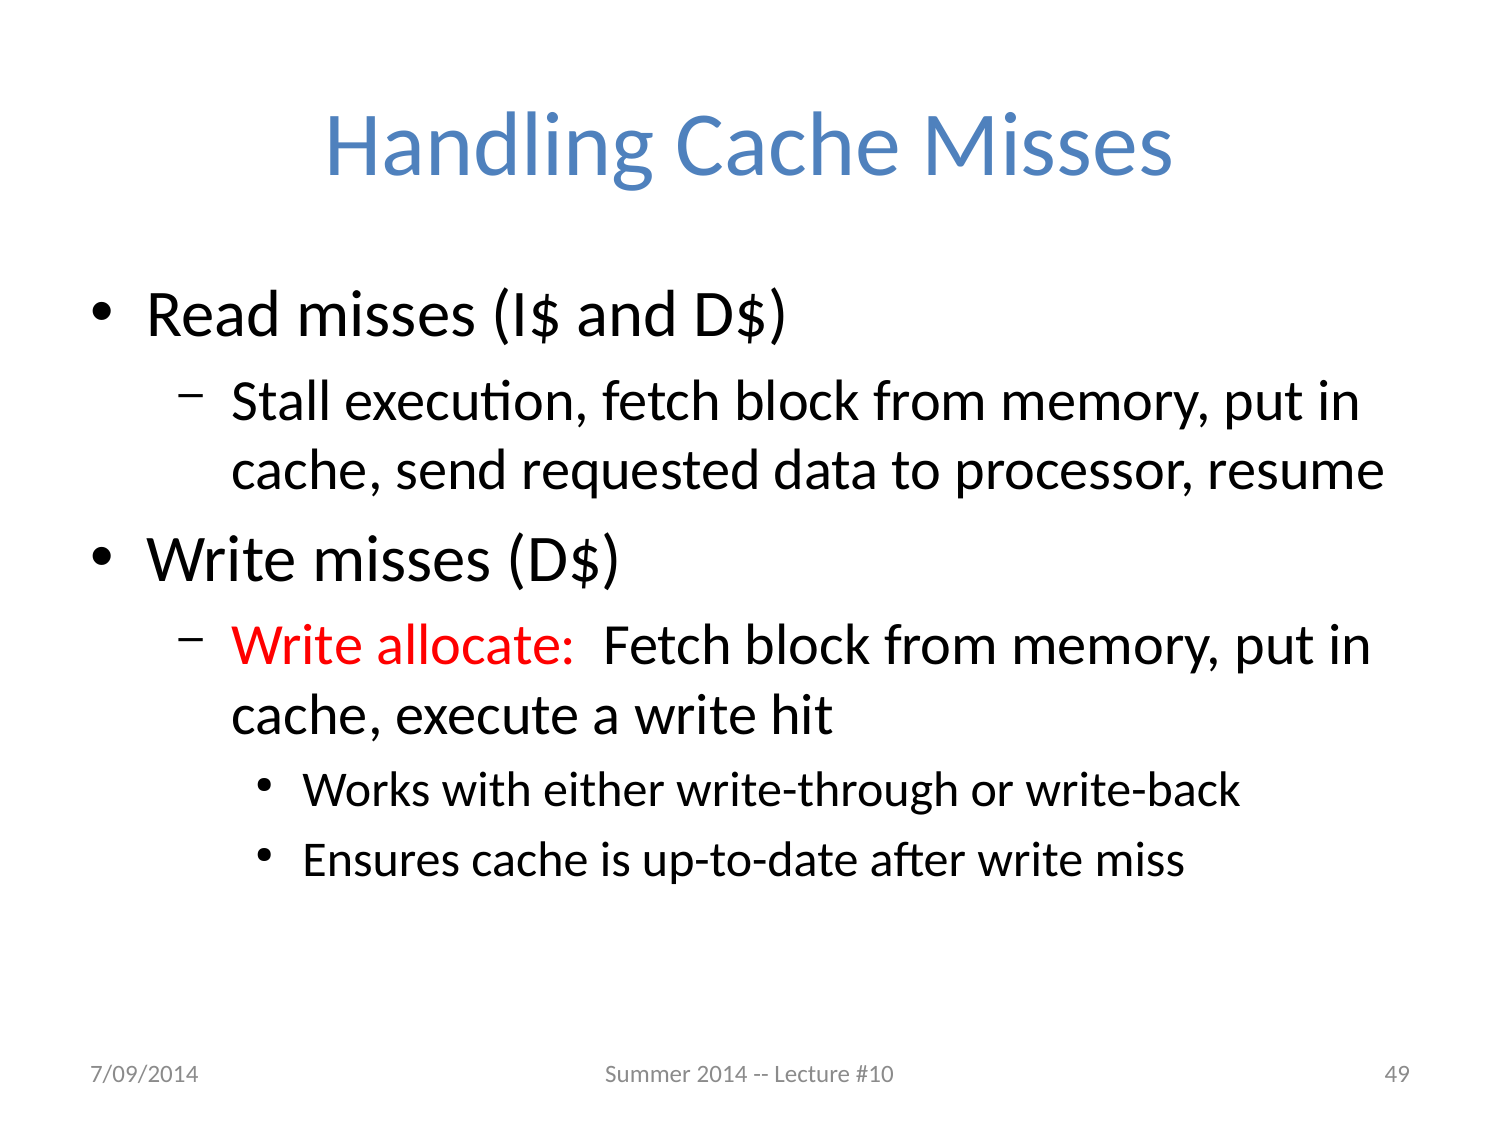

# Handling Cache Misses
Read misses (I$ and D$)
Stall execution, fetch block from memory, put in cache, send requested data to processor, resume
Write misses (D$)
Write allocate: Fetch block from memory, put in cache, execute a write hit
Works with either write-through or write-back
Ensures cache is up-to-date after write miss
7/09/2014
Summer 2014 -- Lecture #10